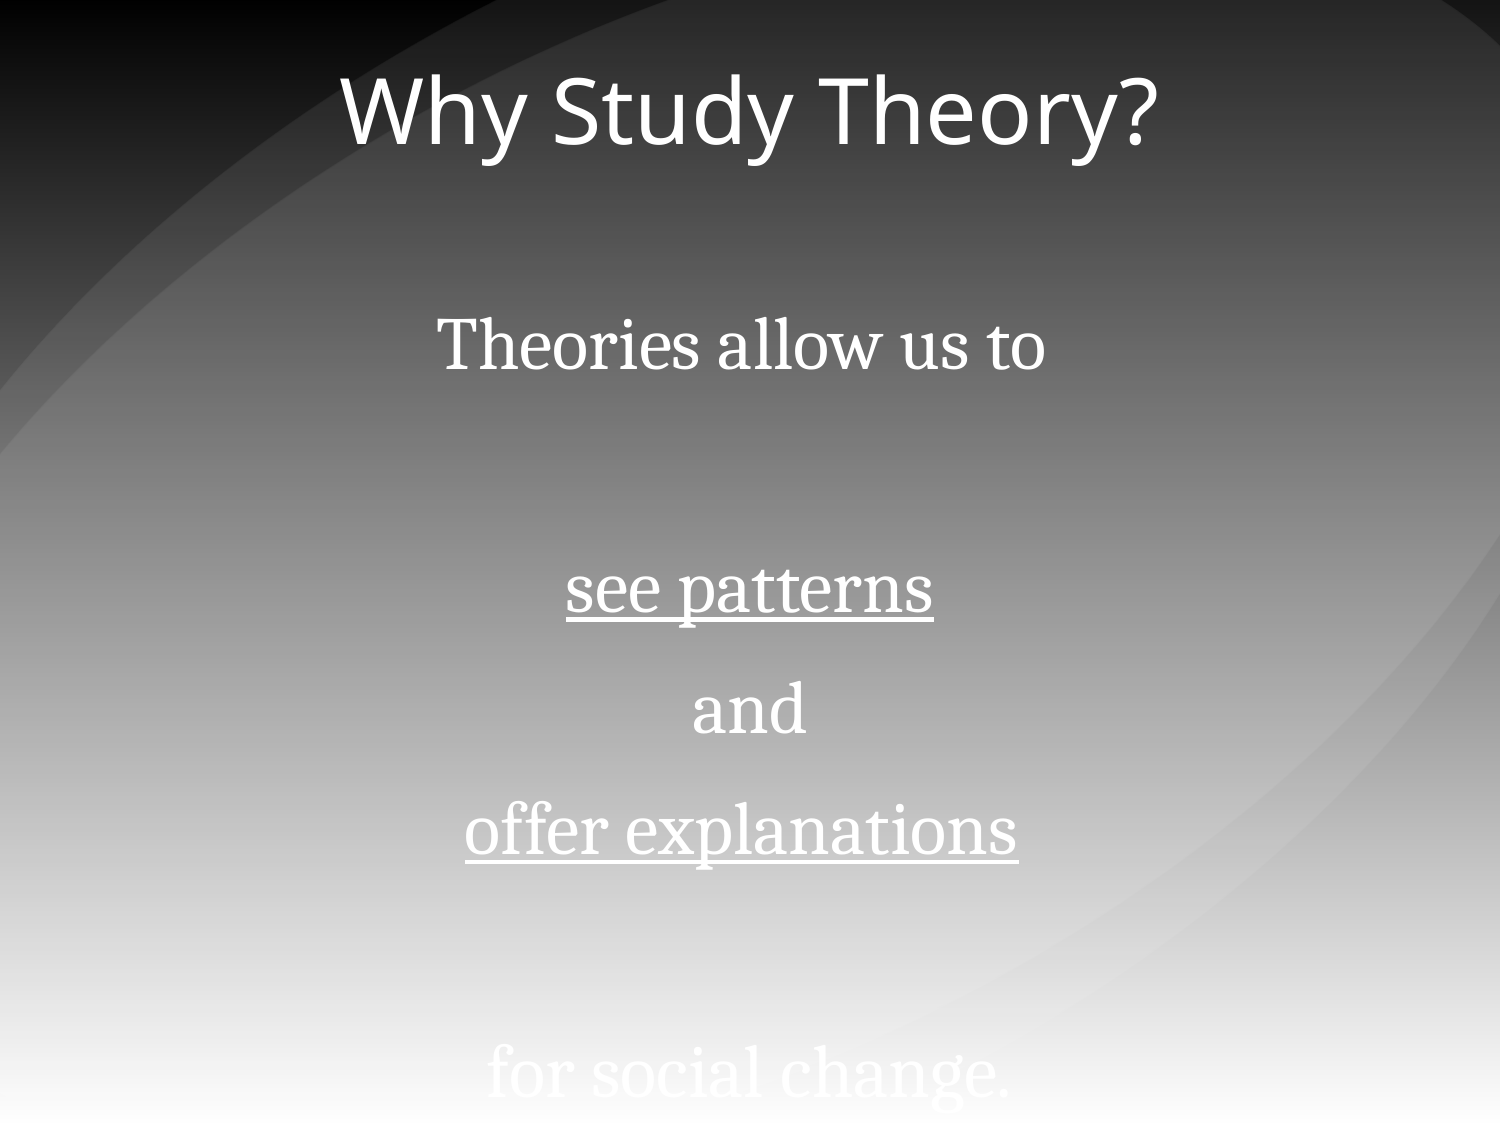

# Why Study Theory?
Theories allow us to
see patterns
and
offer explanations
for social change.